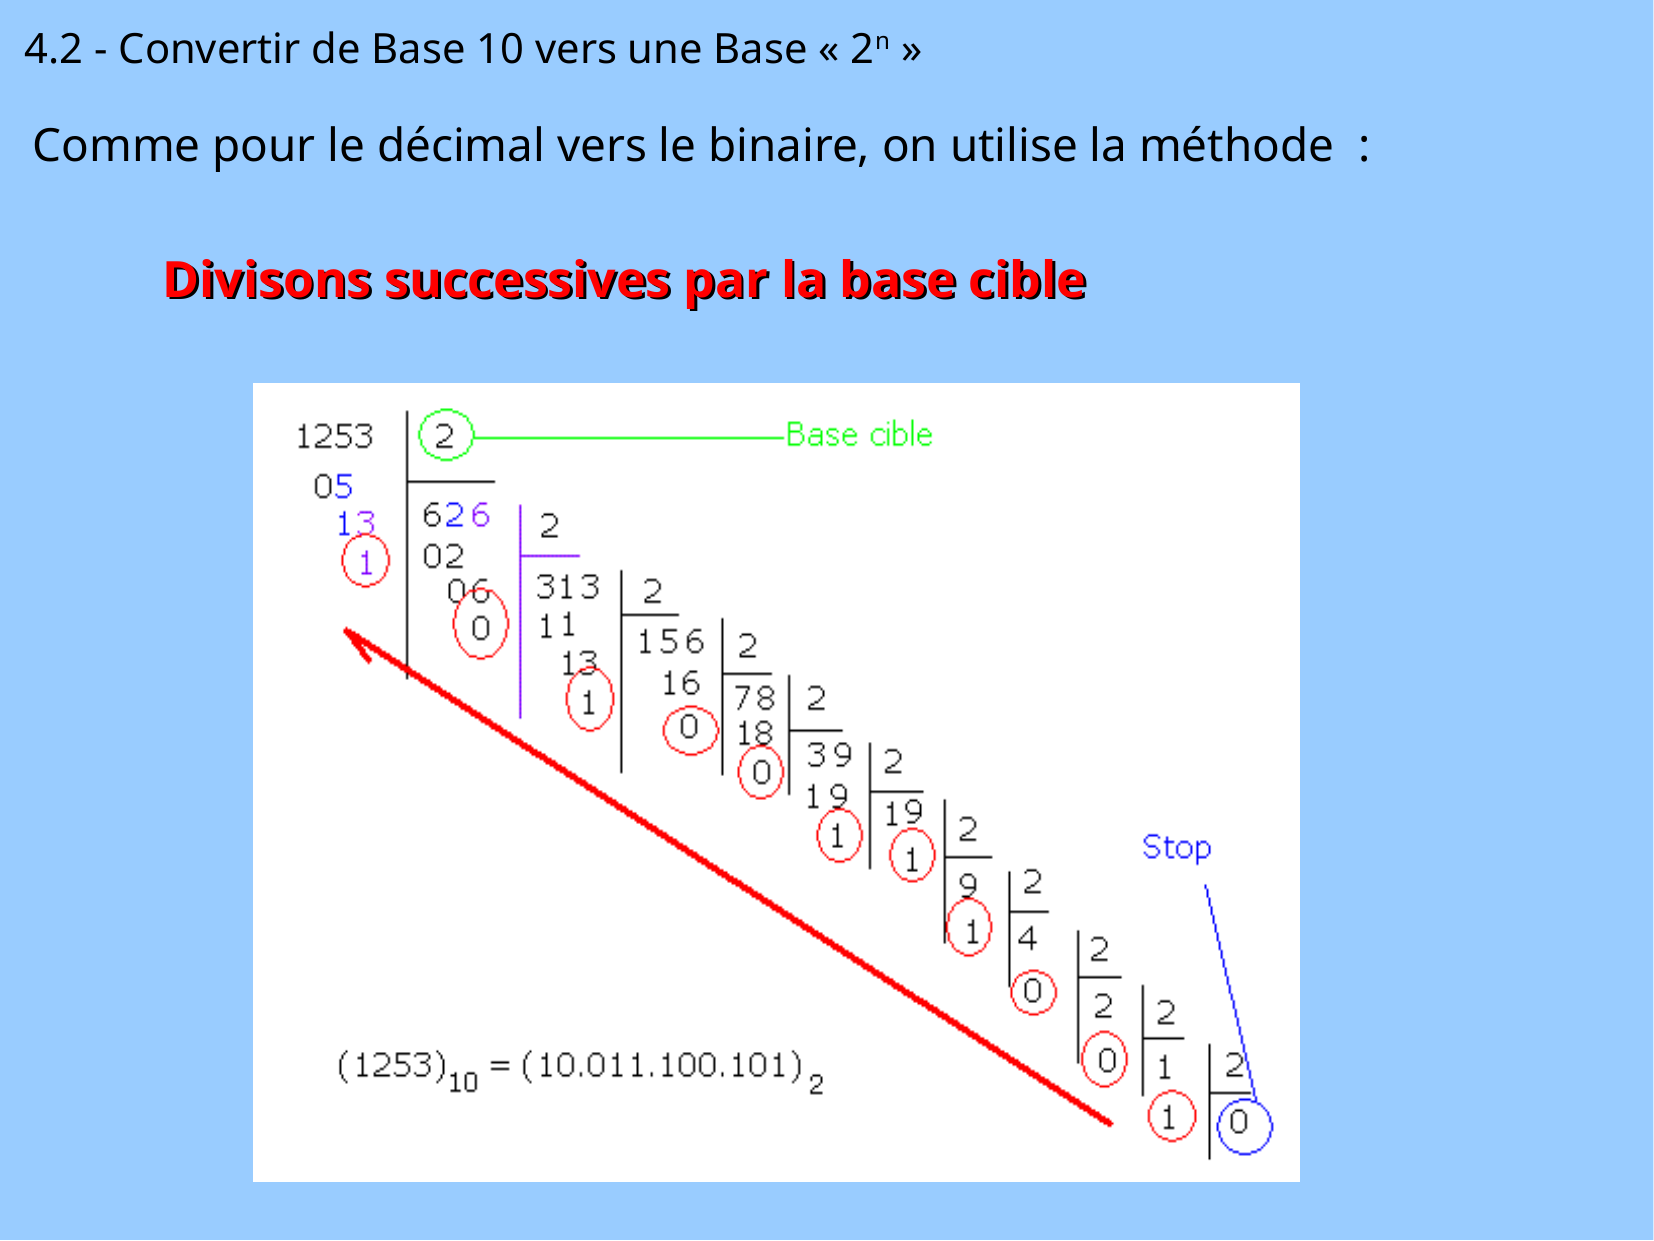

4.2 - Convertir de Base 10 vers une Base « 2n »
Comme pour le décimal vers le binaire, on utilise la méthode :
Divisons successives par la base cible